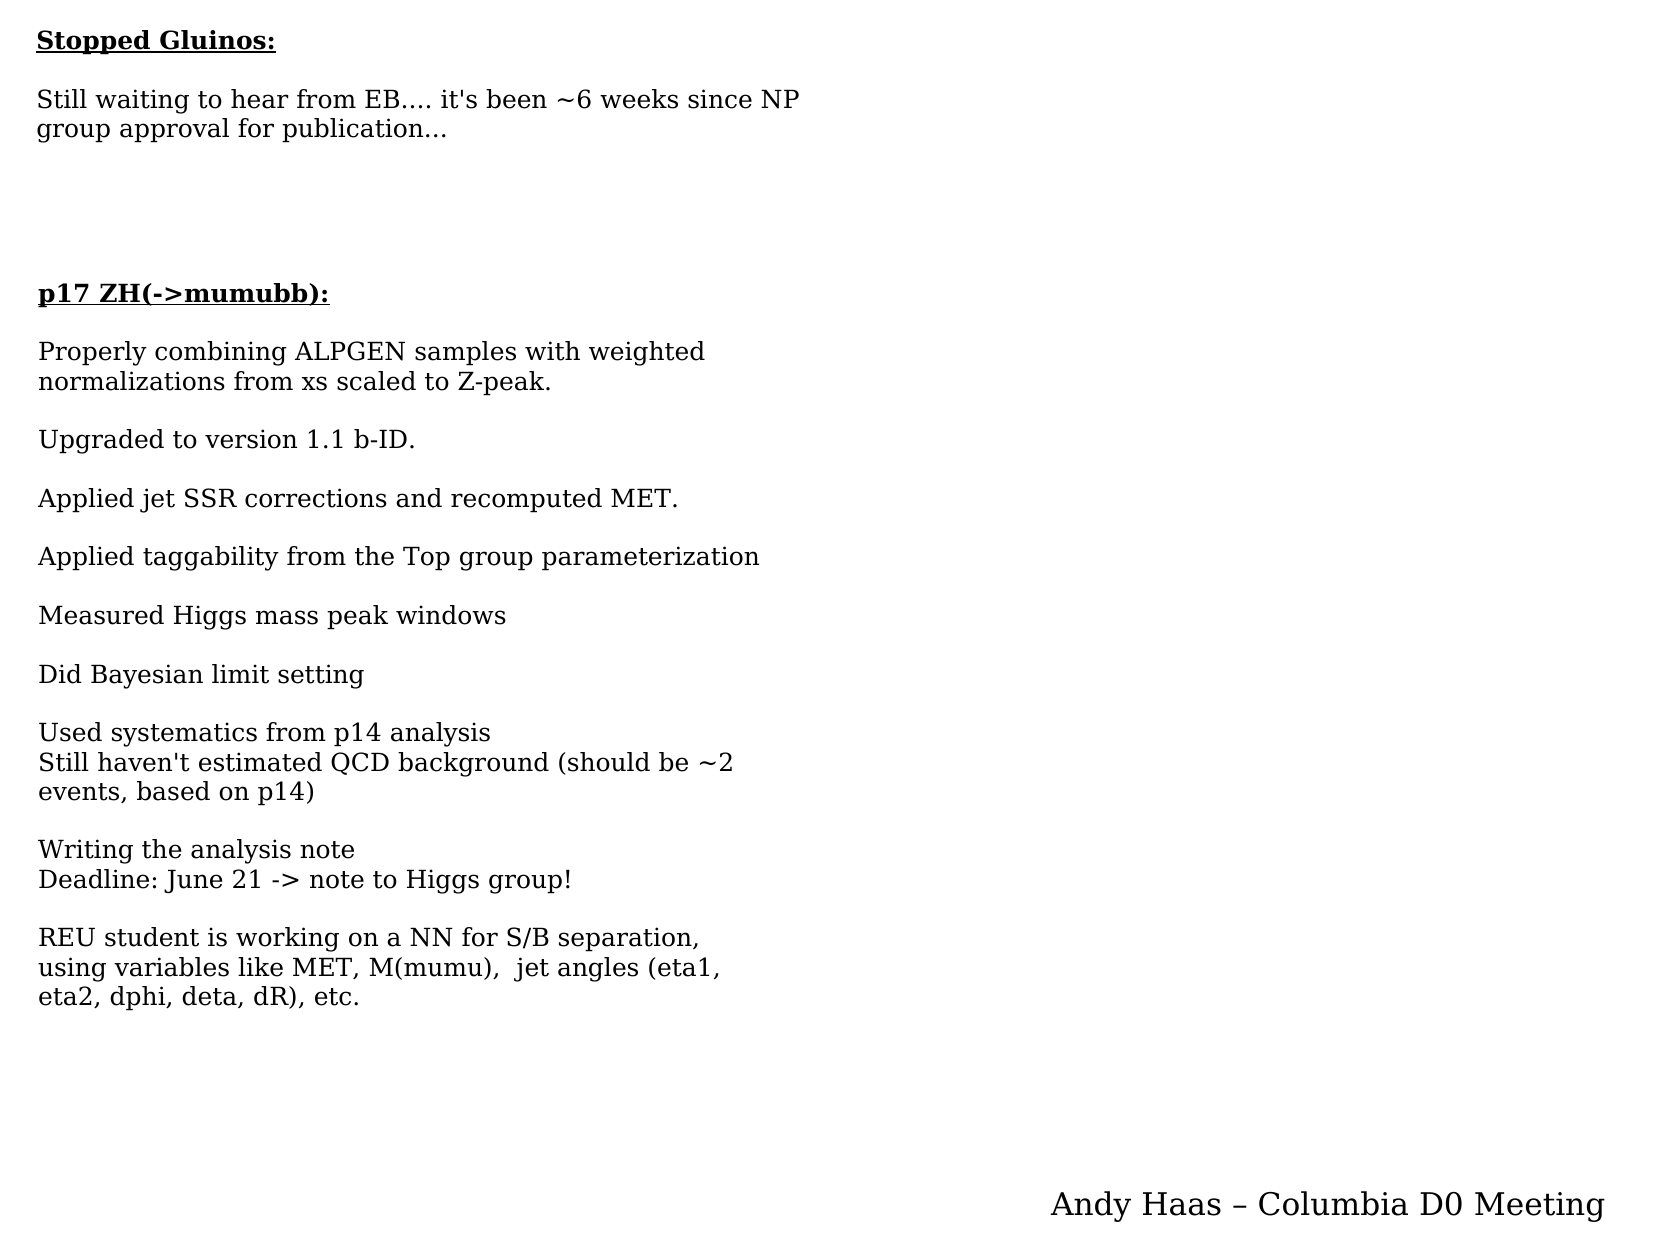

Stopped Gluinos:
Still waiting to hear from EB.... it's been ~6 weeks since NP group approval for publication...
p17 ZH(->mumubb):
Properly combining ALPGEN samples with weighted normalizations from xs scaled to Z-peak.
Upgraded to version 1.1 b-ID.
Applied jet SSR corrections and recomputed MET.
Applied taggability from the Top group parameterization
Measured Higgs mass peak windows
Did Bayesian limit setting
Used systematics from p14 analysis
Still haven't estimated QCD background (should be ~2 events, based on p14)
Writing the analysis note
Deadline: June 21 -> note to Higgs group!
REU student is working on a NN for S/B separation, using variables like MET, M(mumu), jet angles (eta1, eta2, dphi, deta, dR), etc.